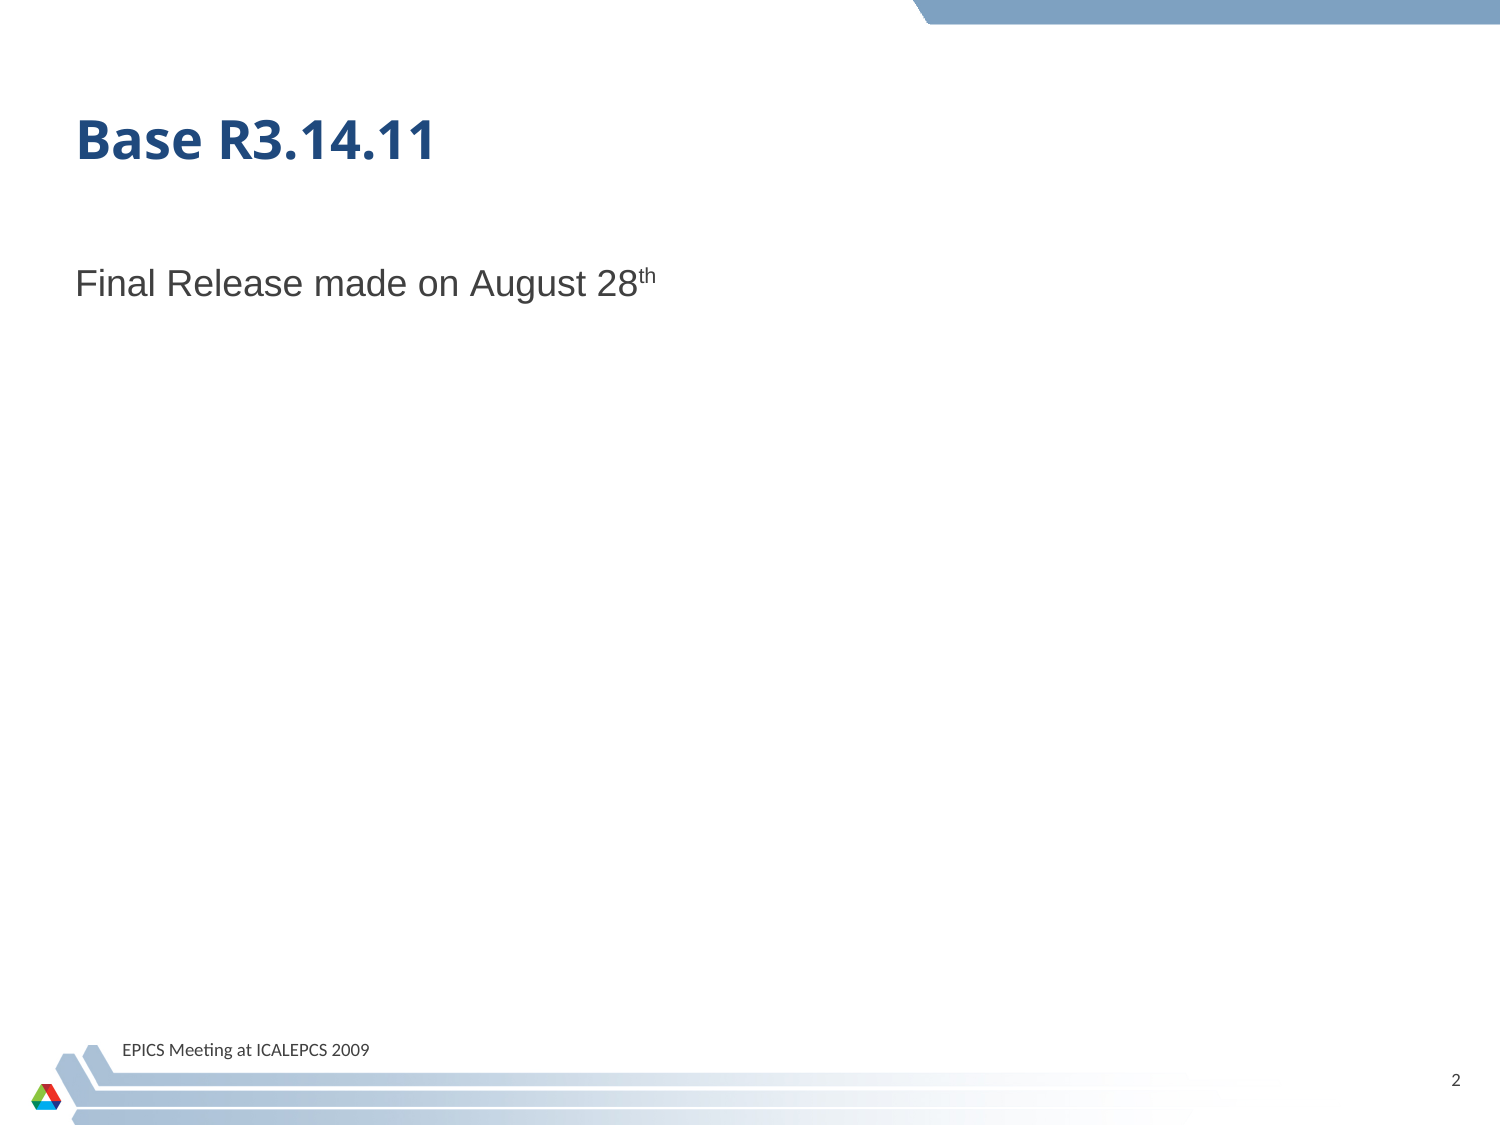

# Base R3.14.11
Final Release made on August 28th
EPICS Meeting at ICALEPCS 2009
2